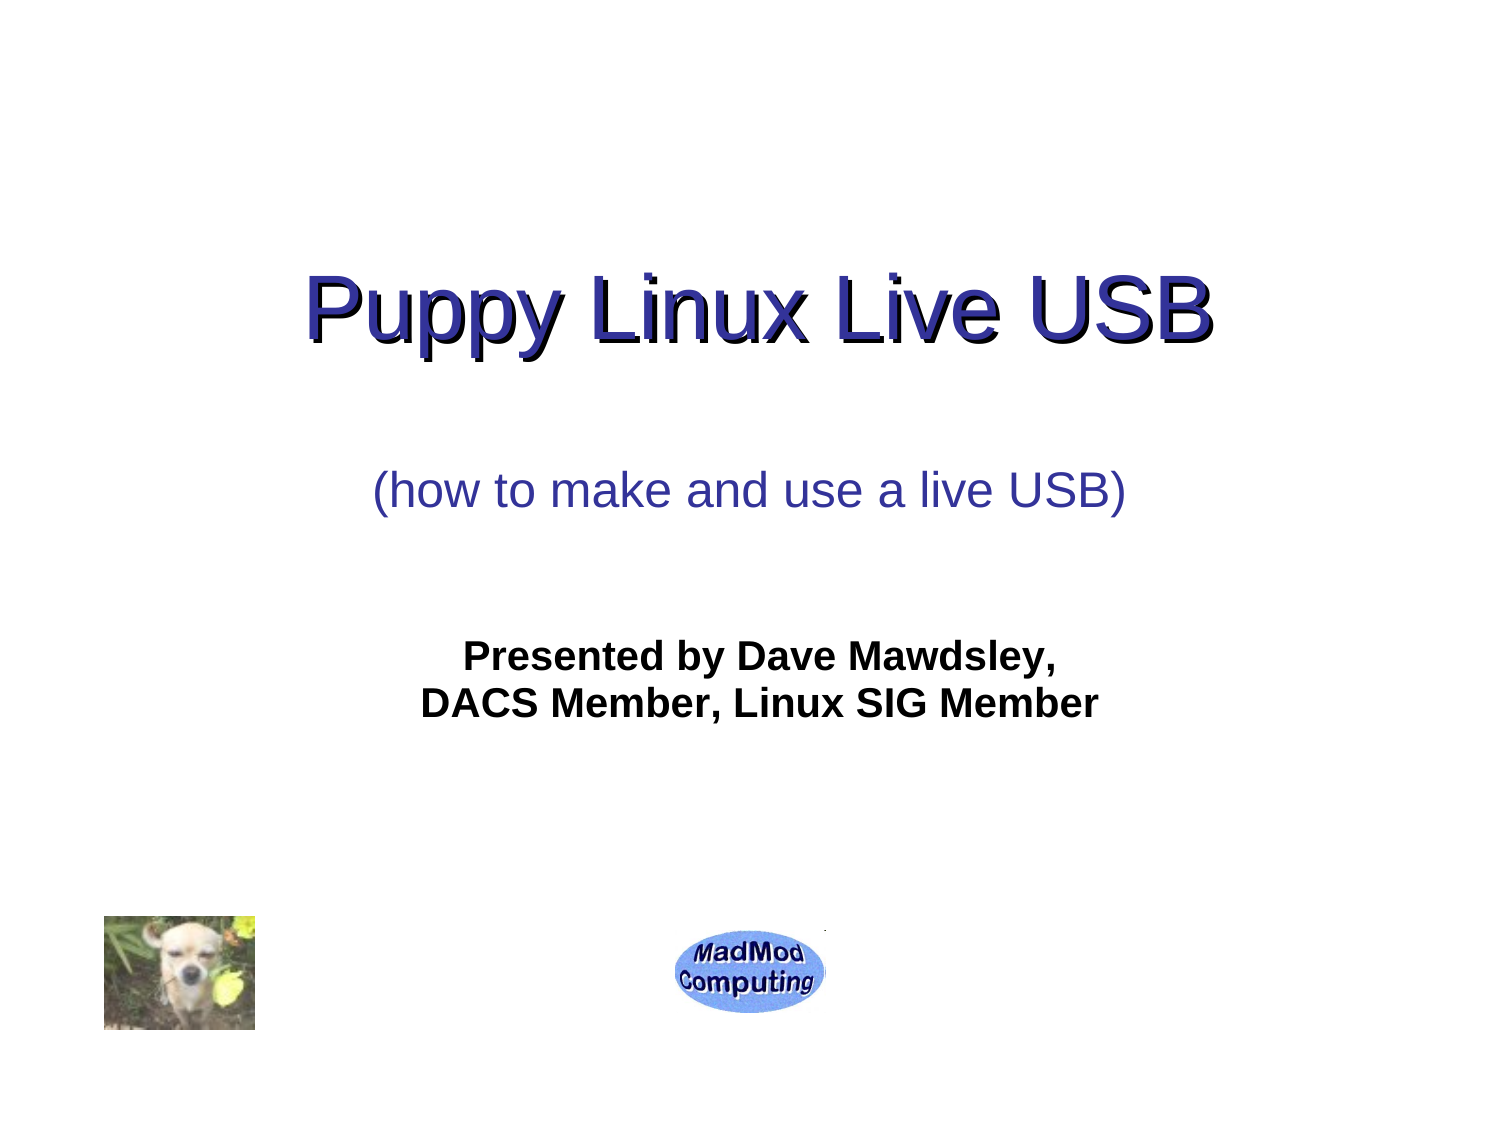

# Puppy Linux Live USB
(how to make and use a live USB)
Presented by Dave Mawdsley,
DACS Member, Linux SIG Member